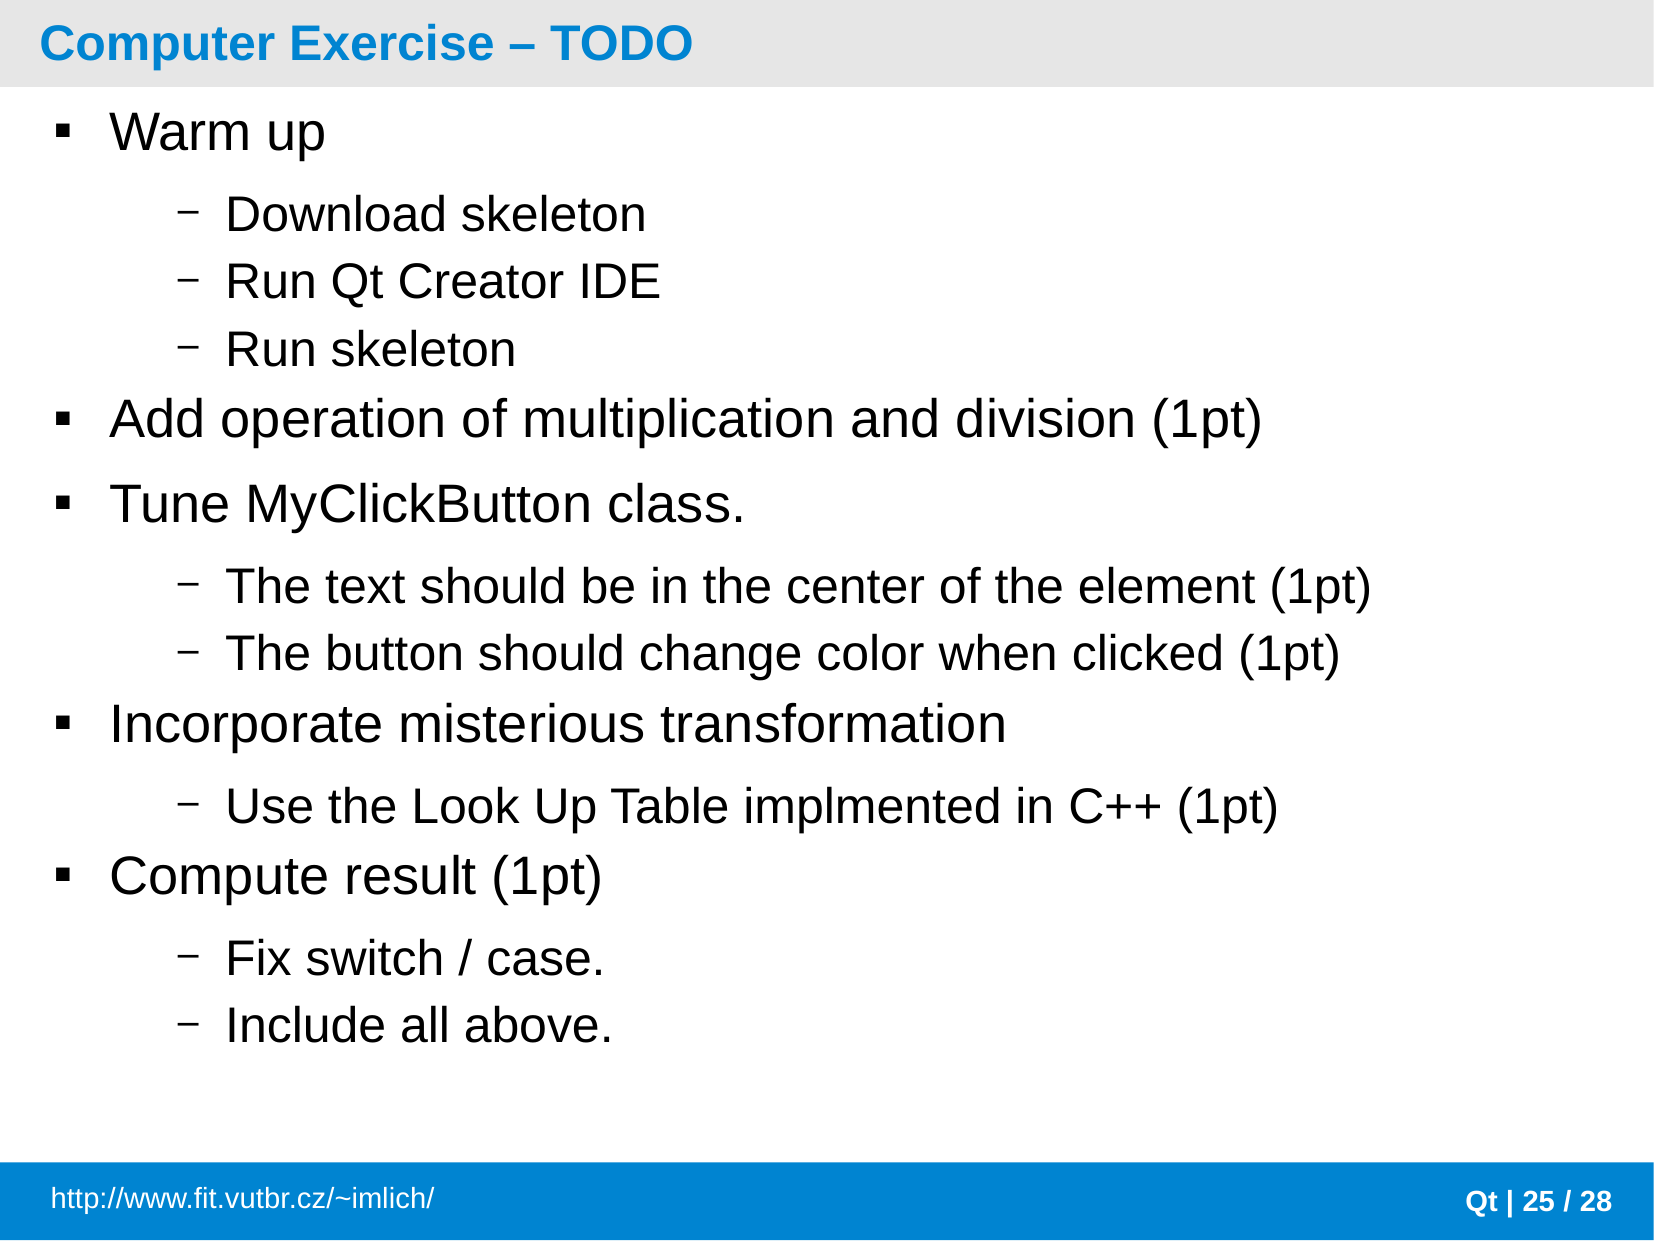

# Computer Exercise – TODO
Warm up
Download skeleton
Run Qt Creator IDE
Run skeleton
Add operation of multiplication and division (1pt)
Tune MyClickButton class.
The text should be in the center of the element (1pt)
The button should change color when clicked (1pt)
Incorporate misterious transformation
Use the Look Up Table implmented in C++ (1pt)
Compute result (1pt)
Fix switch / case.
Include all above.